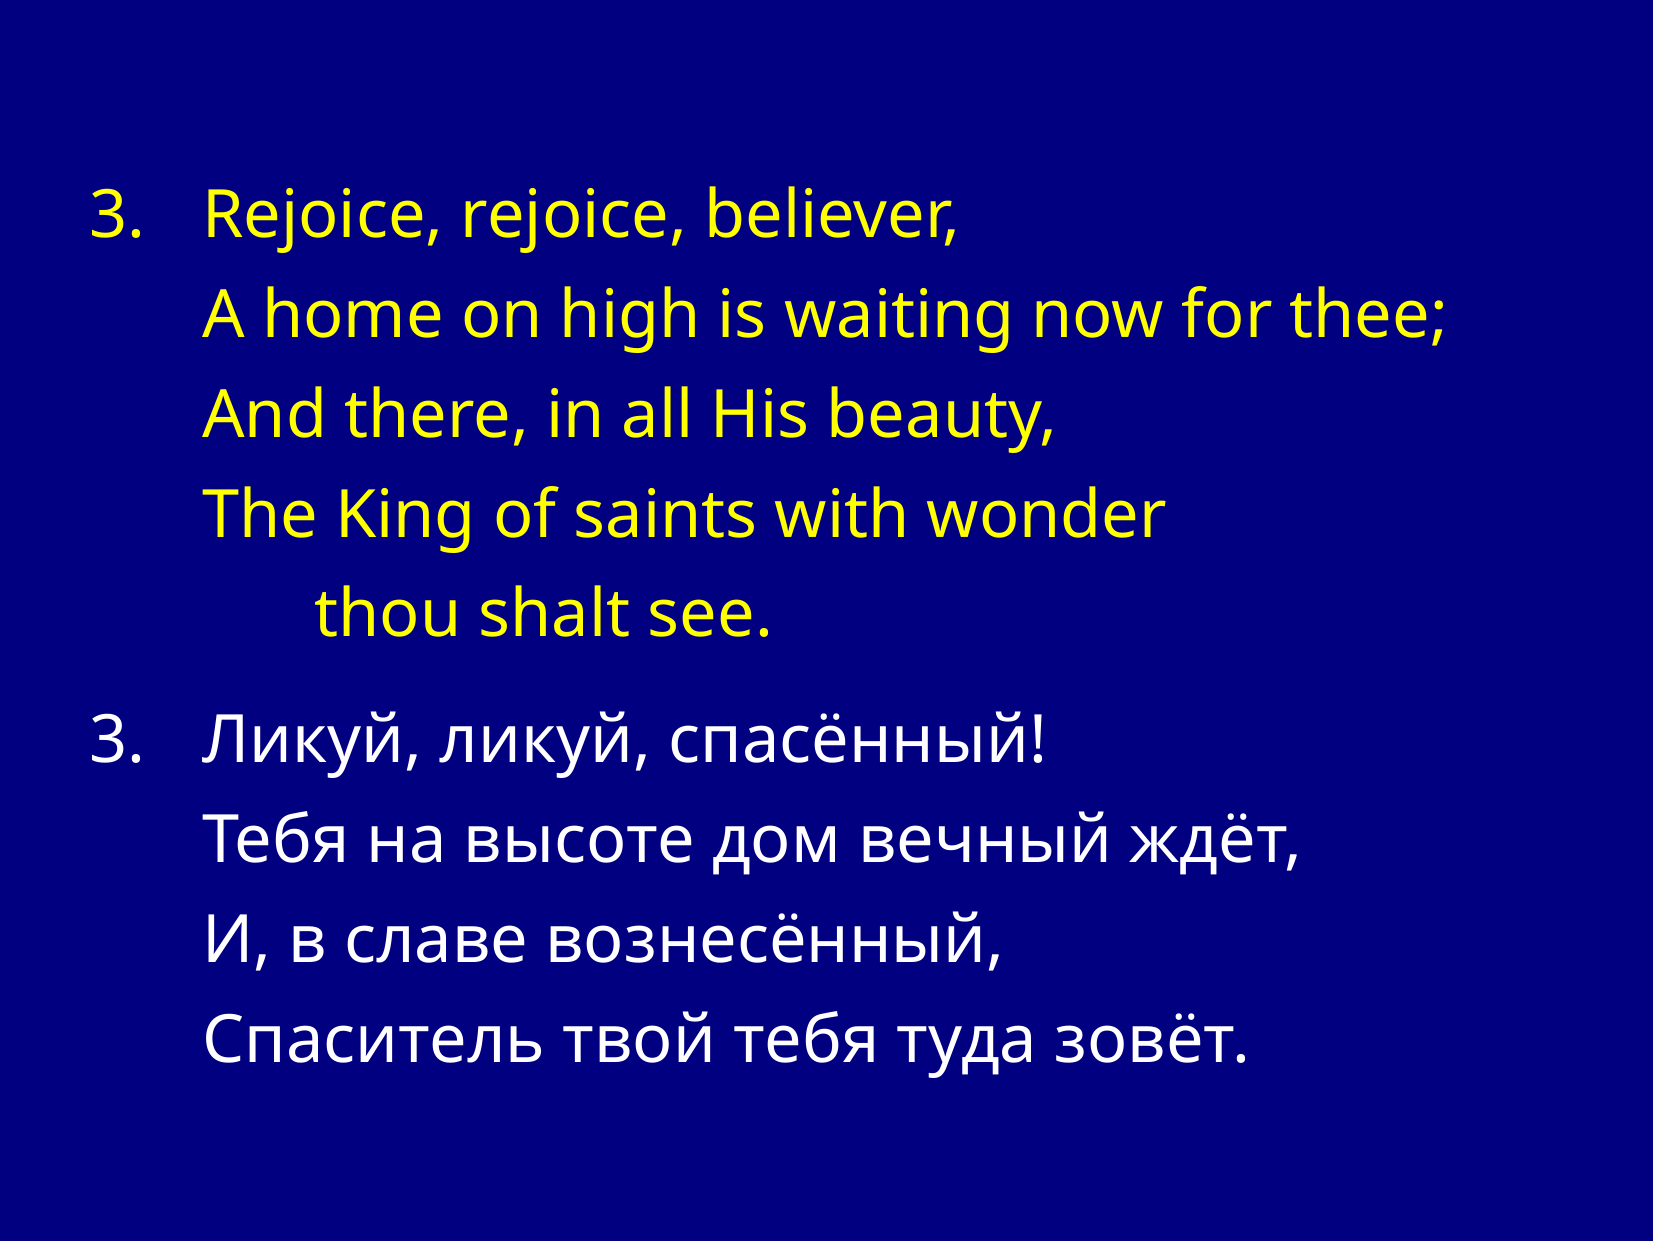

3.	Rejoice, rejoice, believer,
	A home on high is waiting now for thee;
	And there, in all His beauty,
	The King of saints with wonder
		thou shalt see.
3.	Ликуй, ликуй, спасённый!
	Тебя на высоте дом вечный ждёт,
	И, в славе вознесённый,
	Спаситель твой тебя туда зовёт.